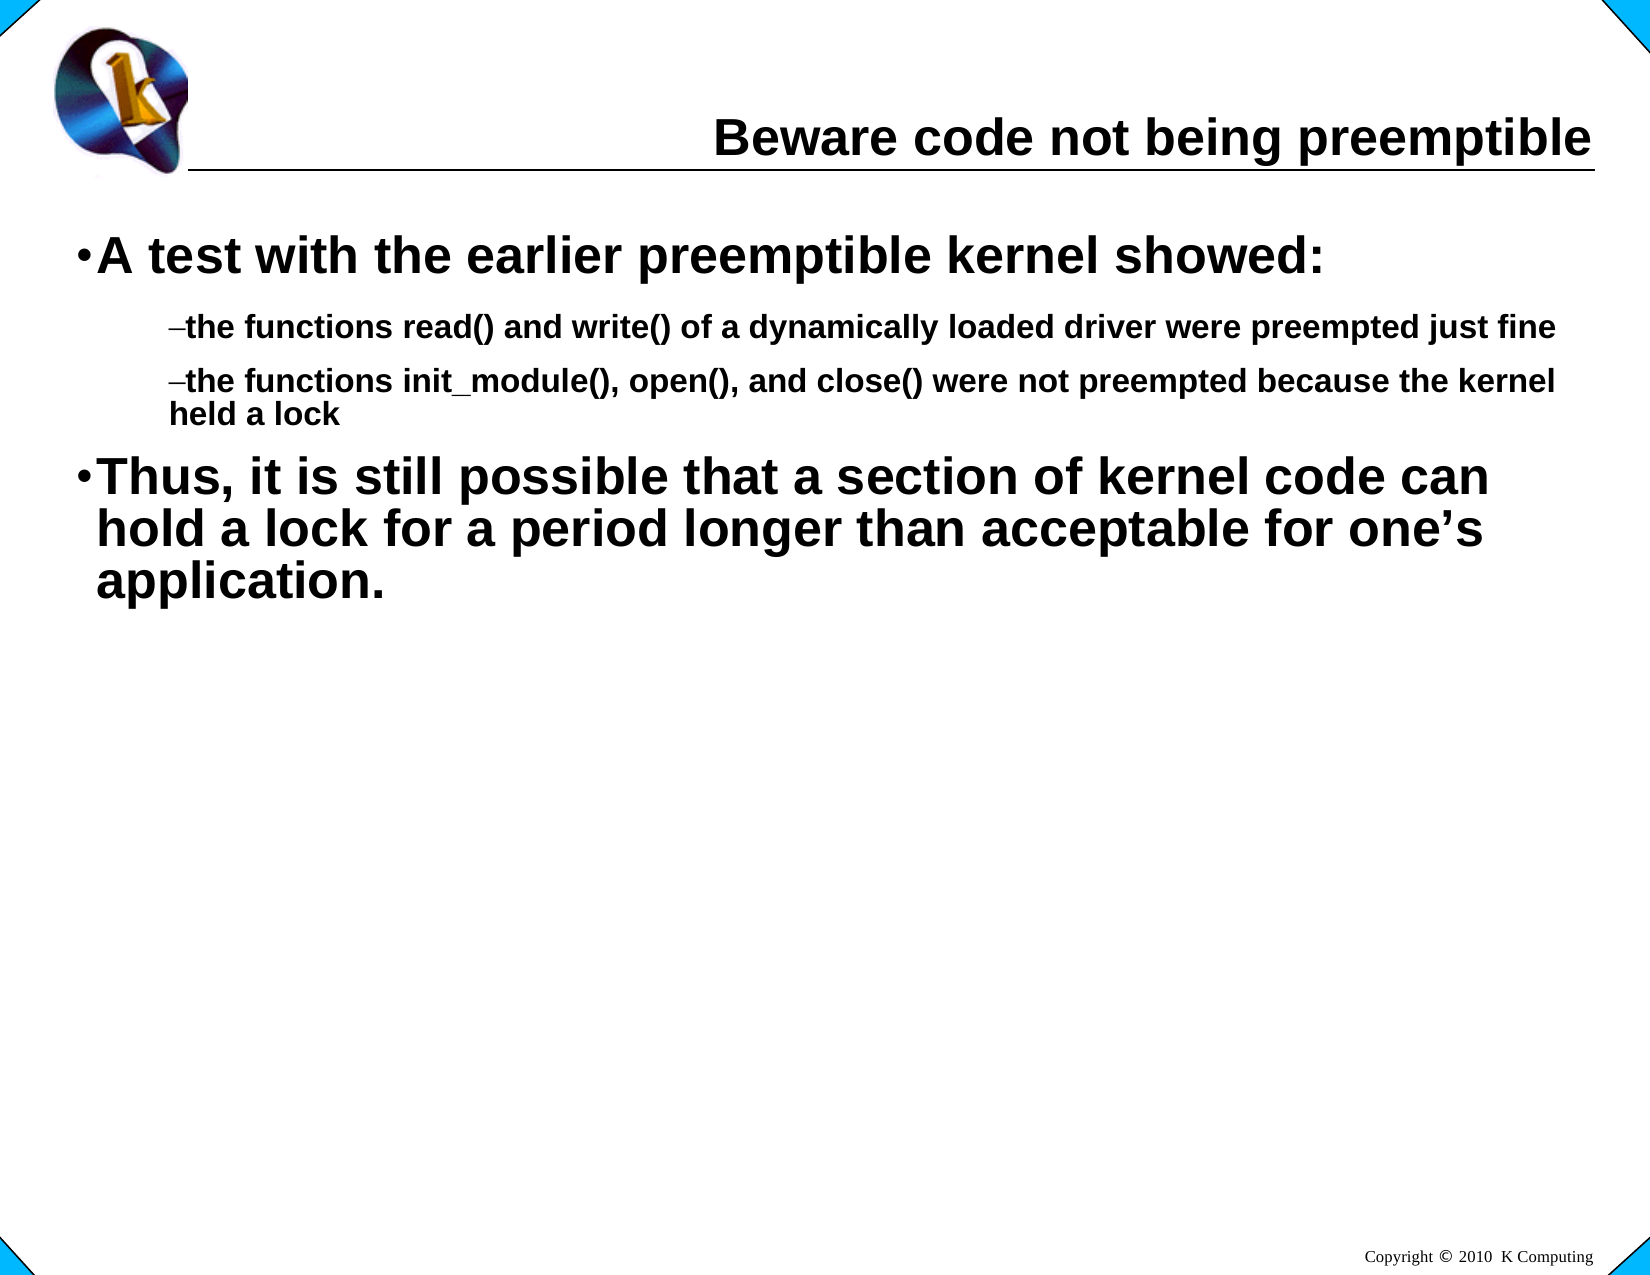

# Beware code not being preemptible
A test with the earlier preemptible kernel showed:
the functions read() and write() of a dynamically loaded driver were preempted just fine
the functions init_module(), open(), and close() were not preempted because the kernel held a lock
Thus, it is still possible that a section of kernel code can hold a lock for a period longer than acceptable for one’s application.